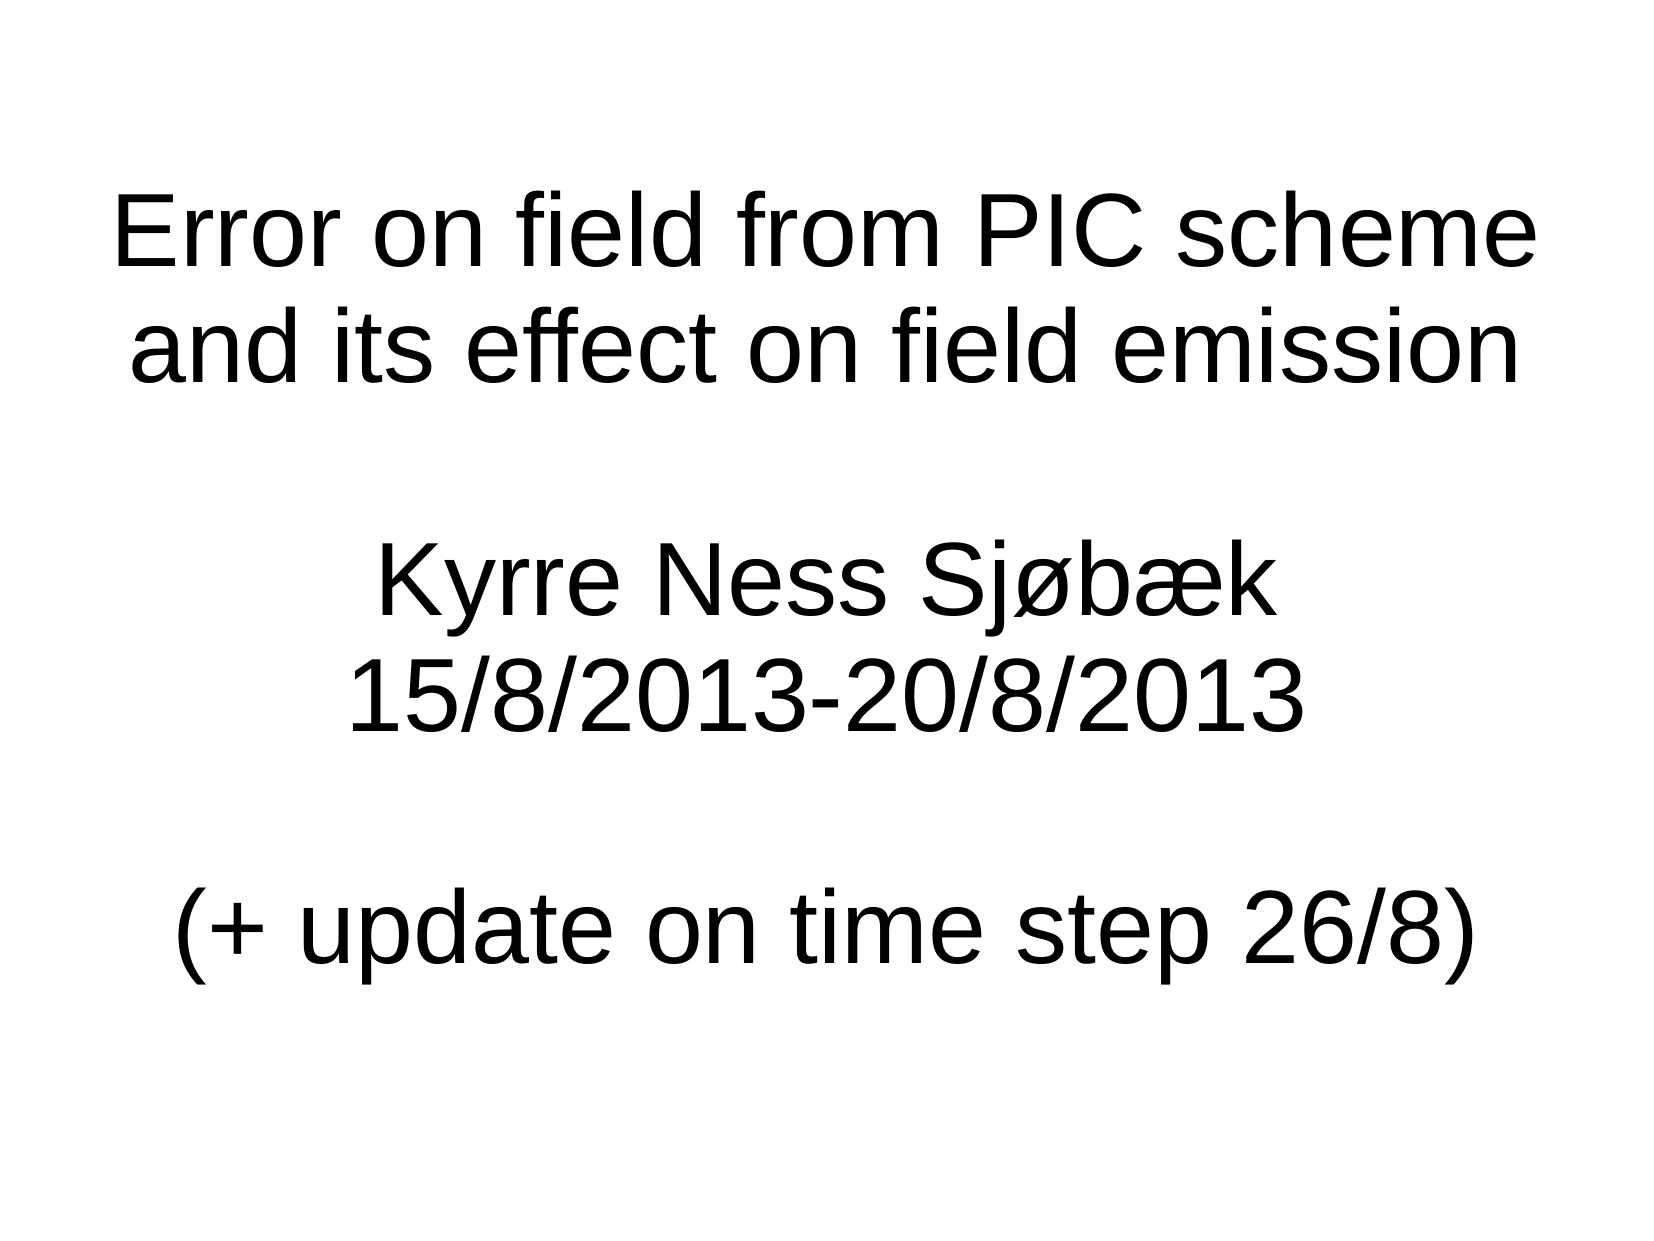

# Error on field from PIC scheme
and its effect on field emission
Kyrre Ness Sjøbæk
15/8/2013-20/8/2013
(+ update on time step 26/8)